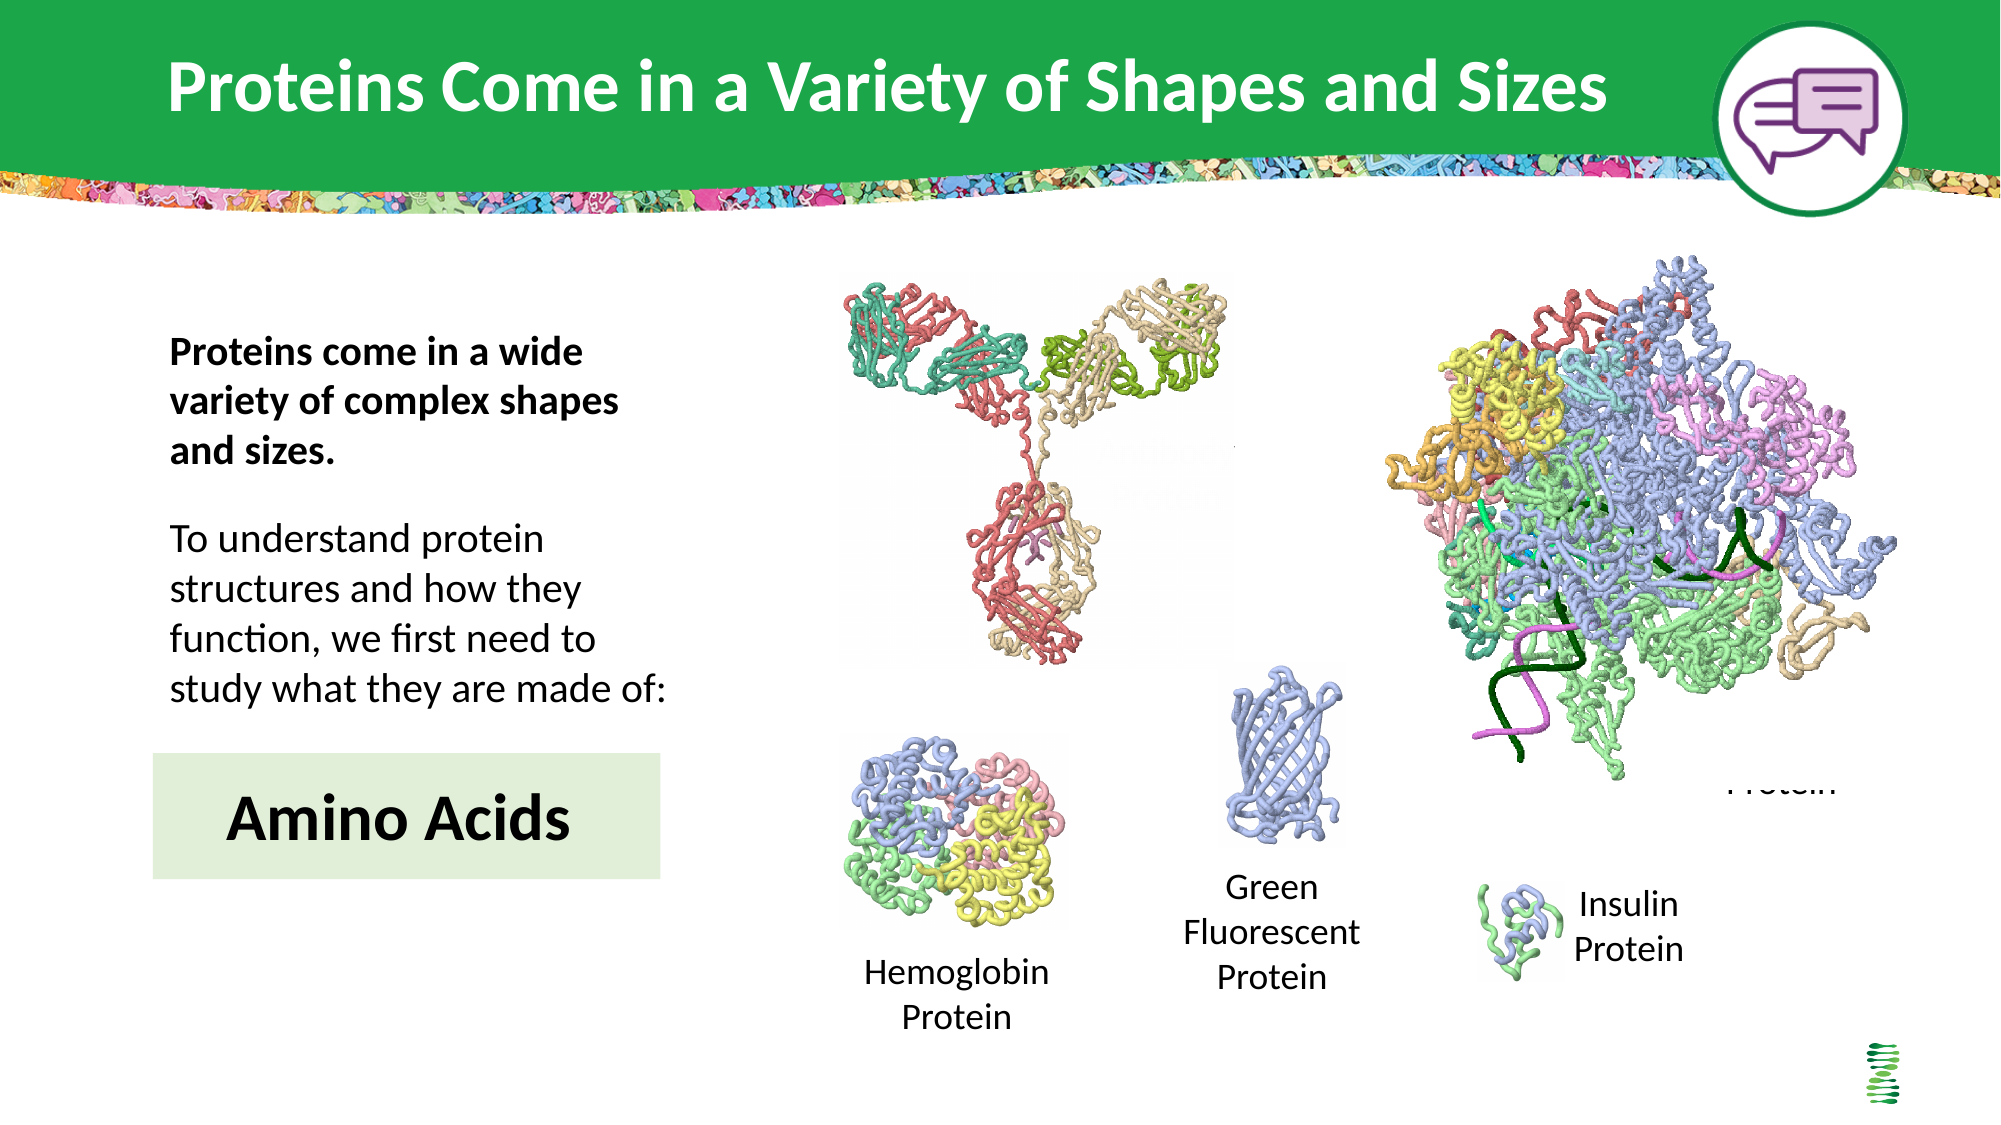

Proteins Come in a Variety of Shapes and Sizes
Proteins come in a wide variety of complex shapes and sizes.
To understand protein structures and how they function, we first need to study what they are made of:
 Amino Acids
Antibody
Protein
RNA Polymerase
Protein
Green
Fluorescent
Protein
Insulin
Protein
Hemoglobin
Protein